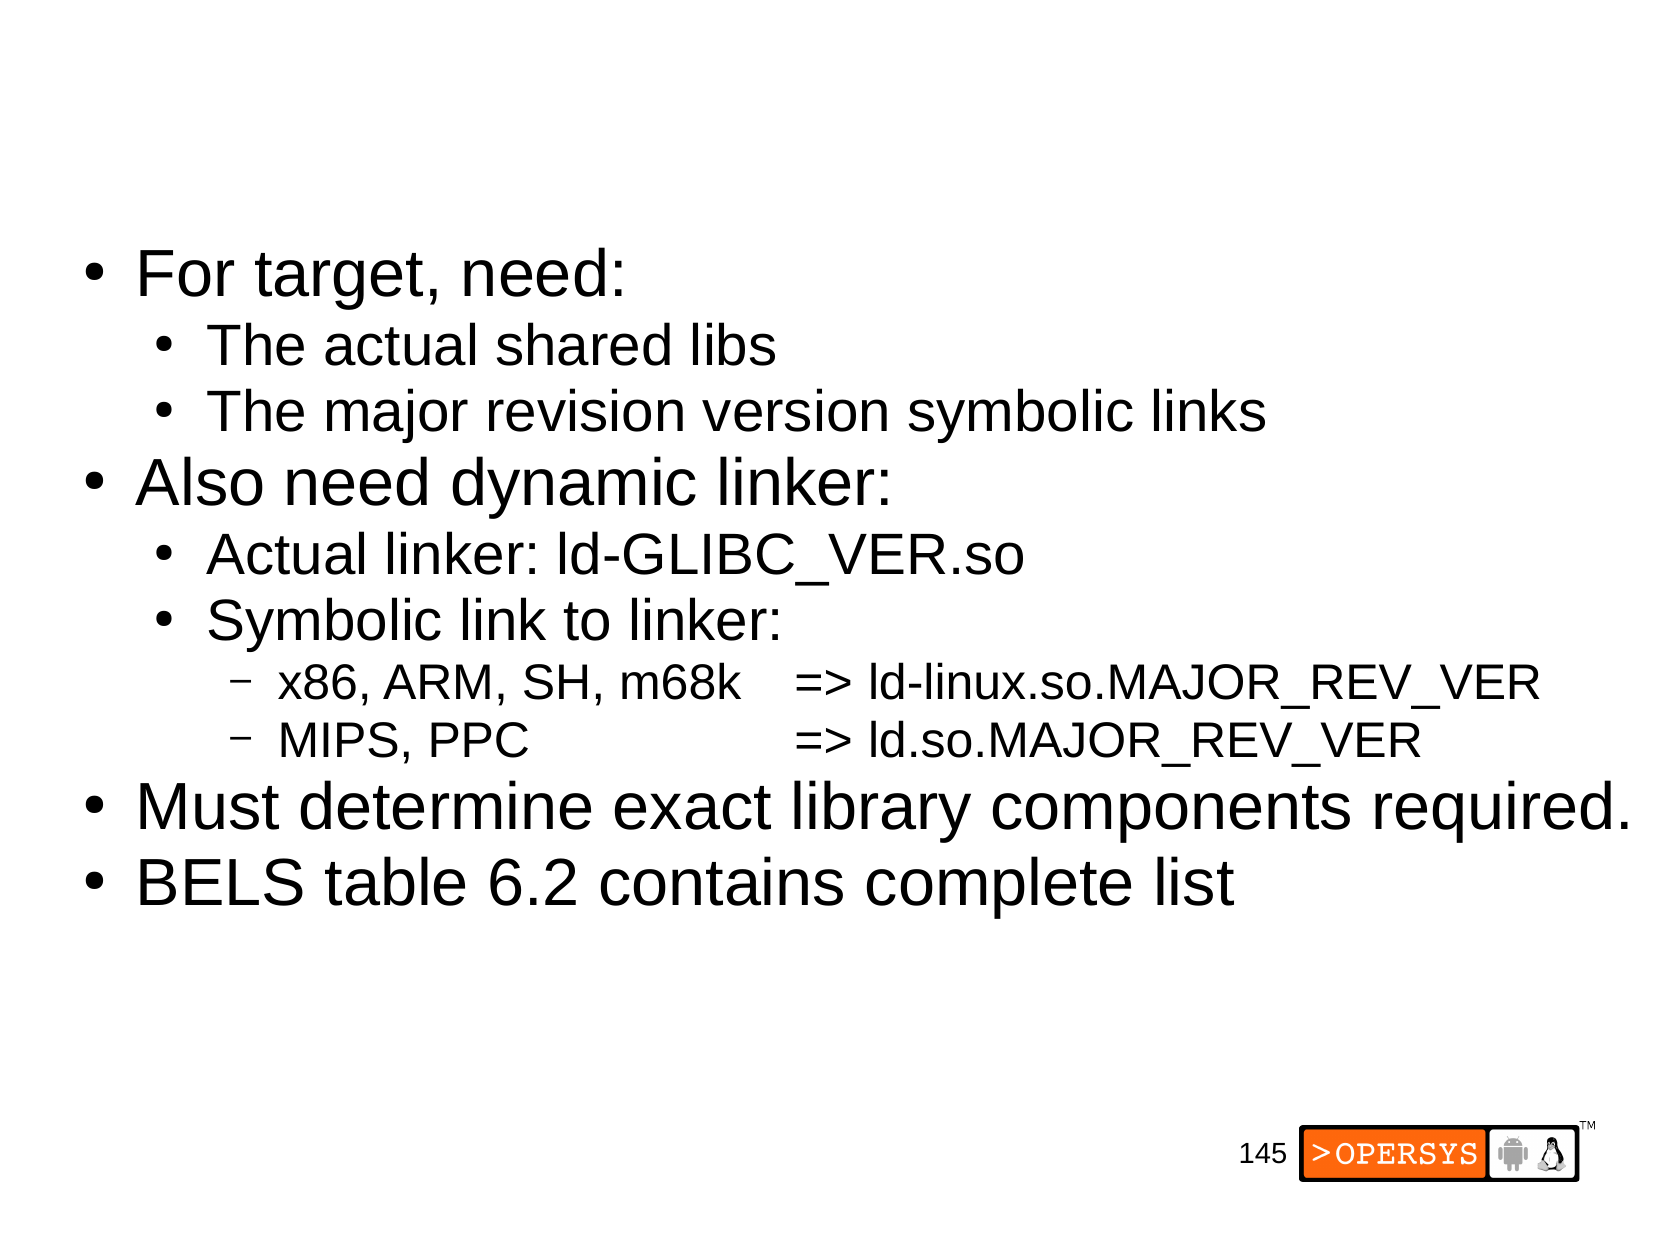

# For target, need:
The actual shared libs
The major revision version symbolic links
Also need dynamic linker:
Actual linker: ld-GLIBC_VER.so
Symbolic link to linker:
x86, ARM, SH, m68k	=>	ld-linux.so.MAJOR_REV_VER
MIPS, PPC				=>	ld.so.MAJOR_REV_VER
Must determine exact library components required.
BELS table 6.2 contains complete list